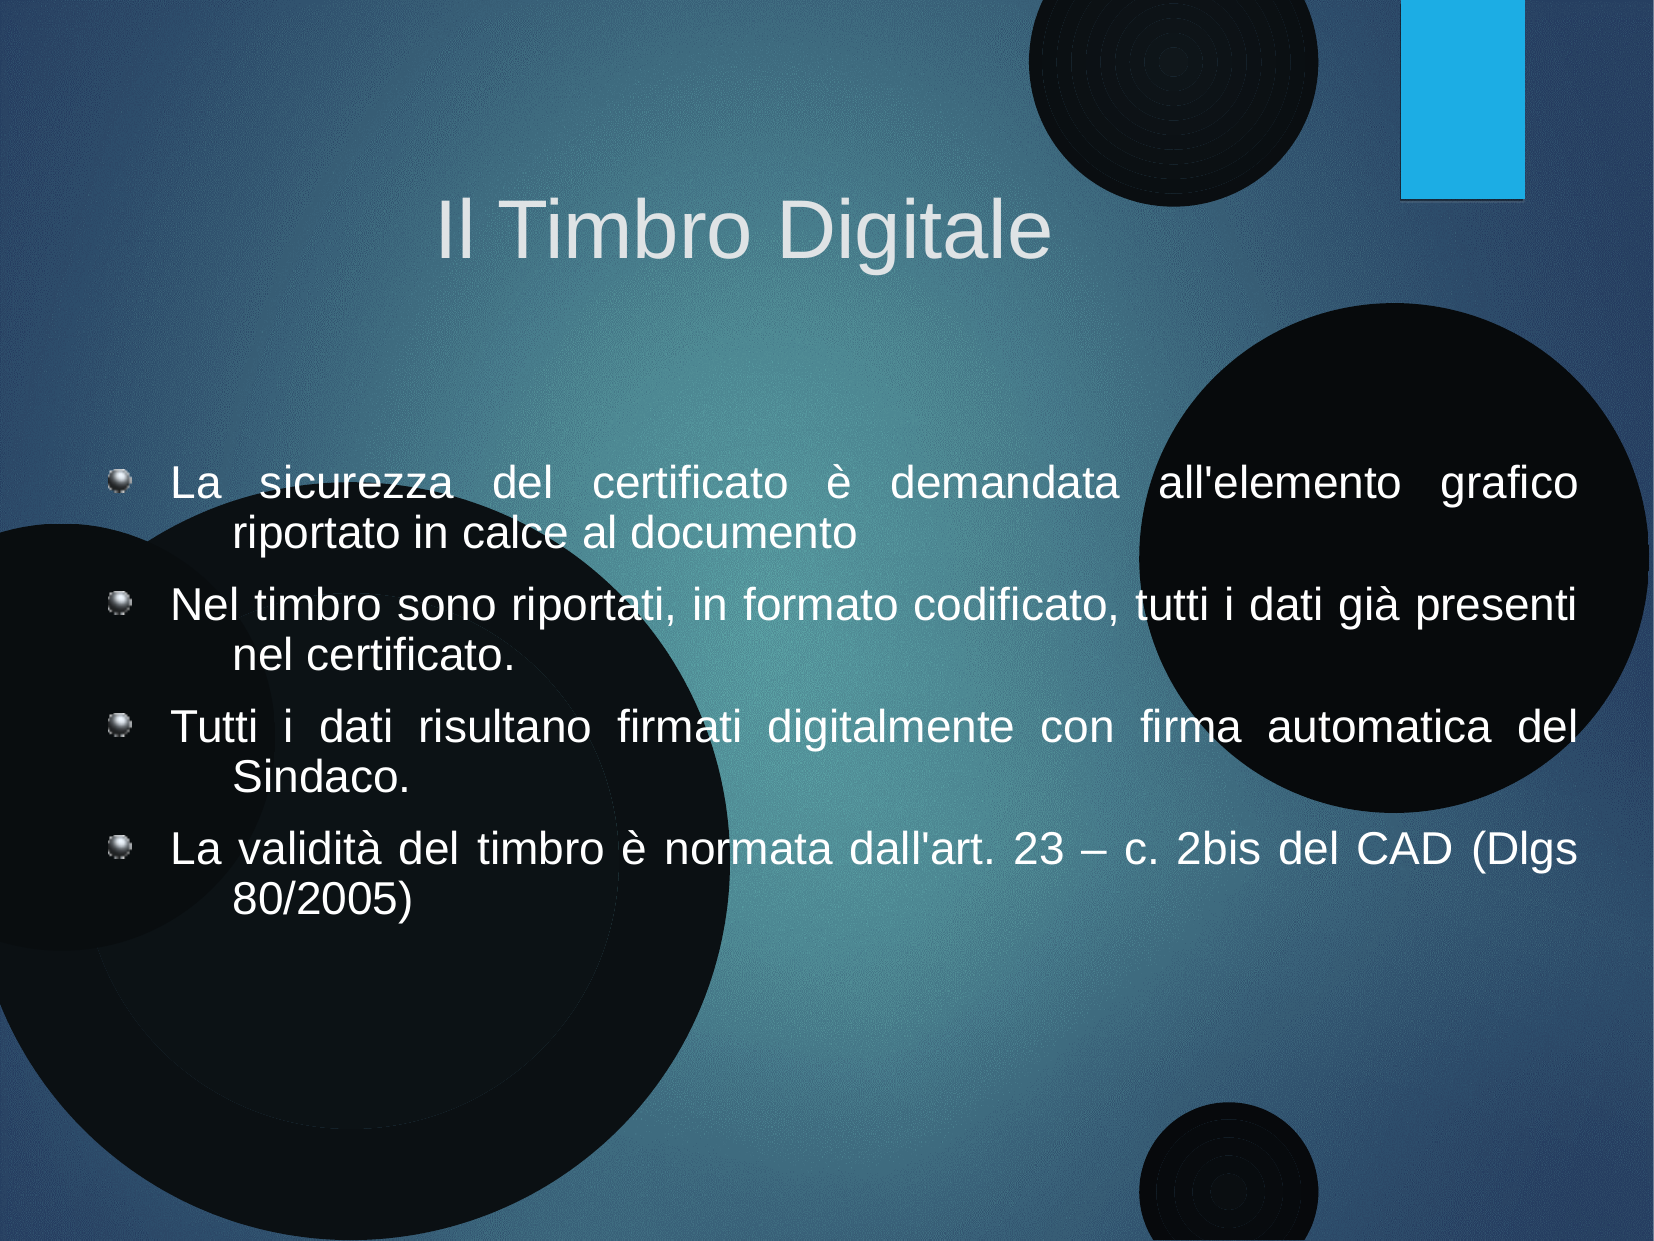

# Il Timbro Digitale
La sicurezza del certificato è demandata all'elemento grafico riportato in calce al documento
Nel timbro sono riportati, in formato codificato, tutti i dati già presenti nel certificato.
Tutti i dati risultano firmati digitalmente con firma automatica del Sindaco.
La validità del timbro è normata dall'art. 23 – c. 2bis del CAD (Dlgs 80/2005)